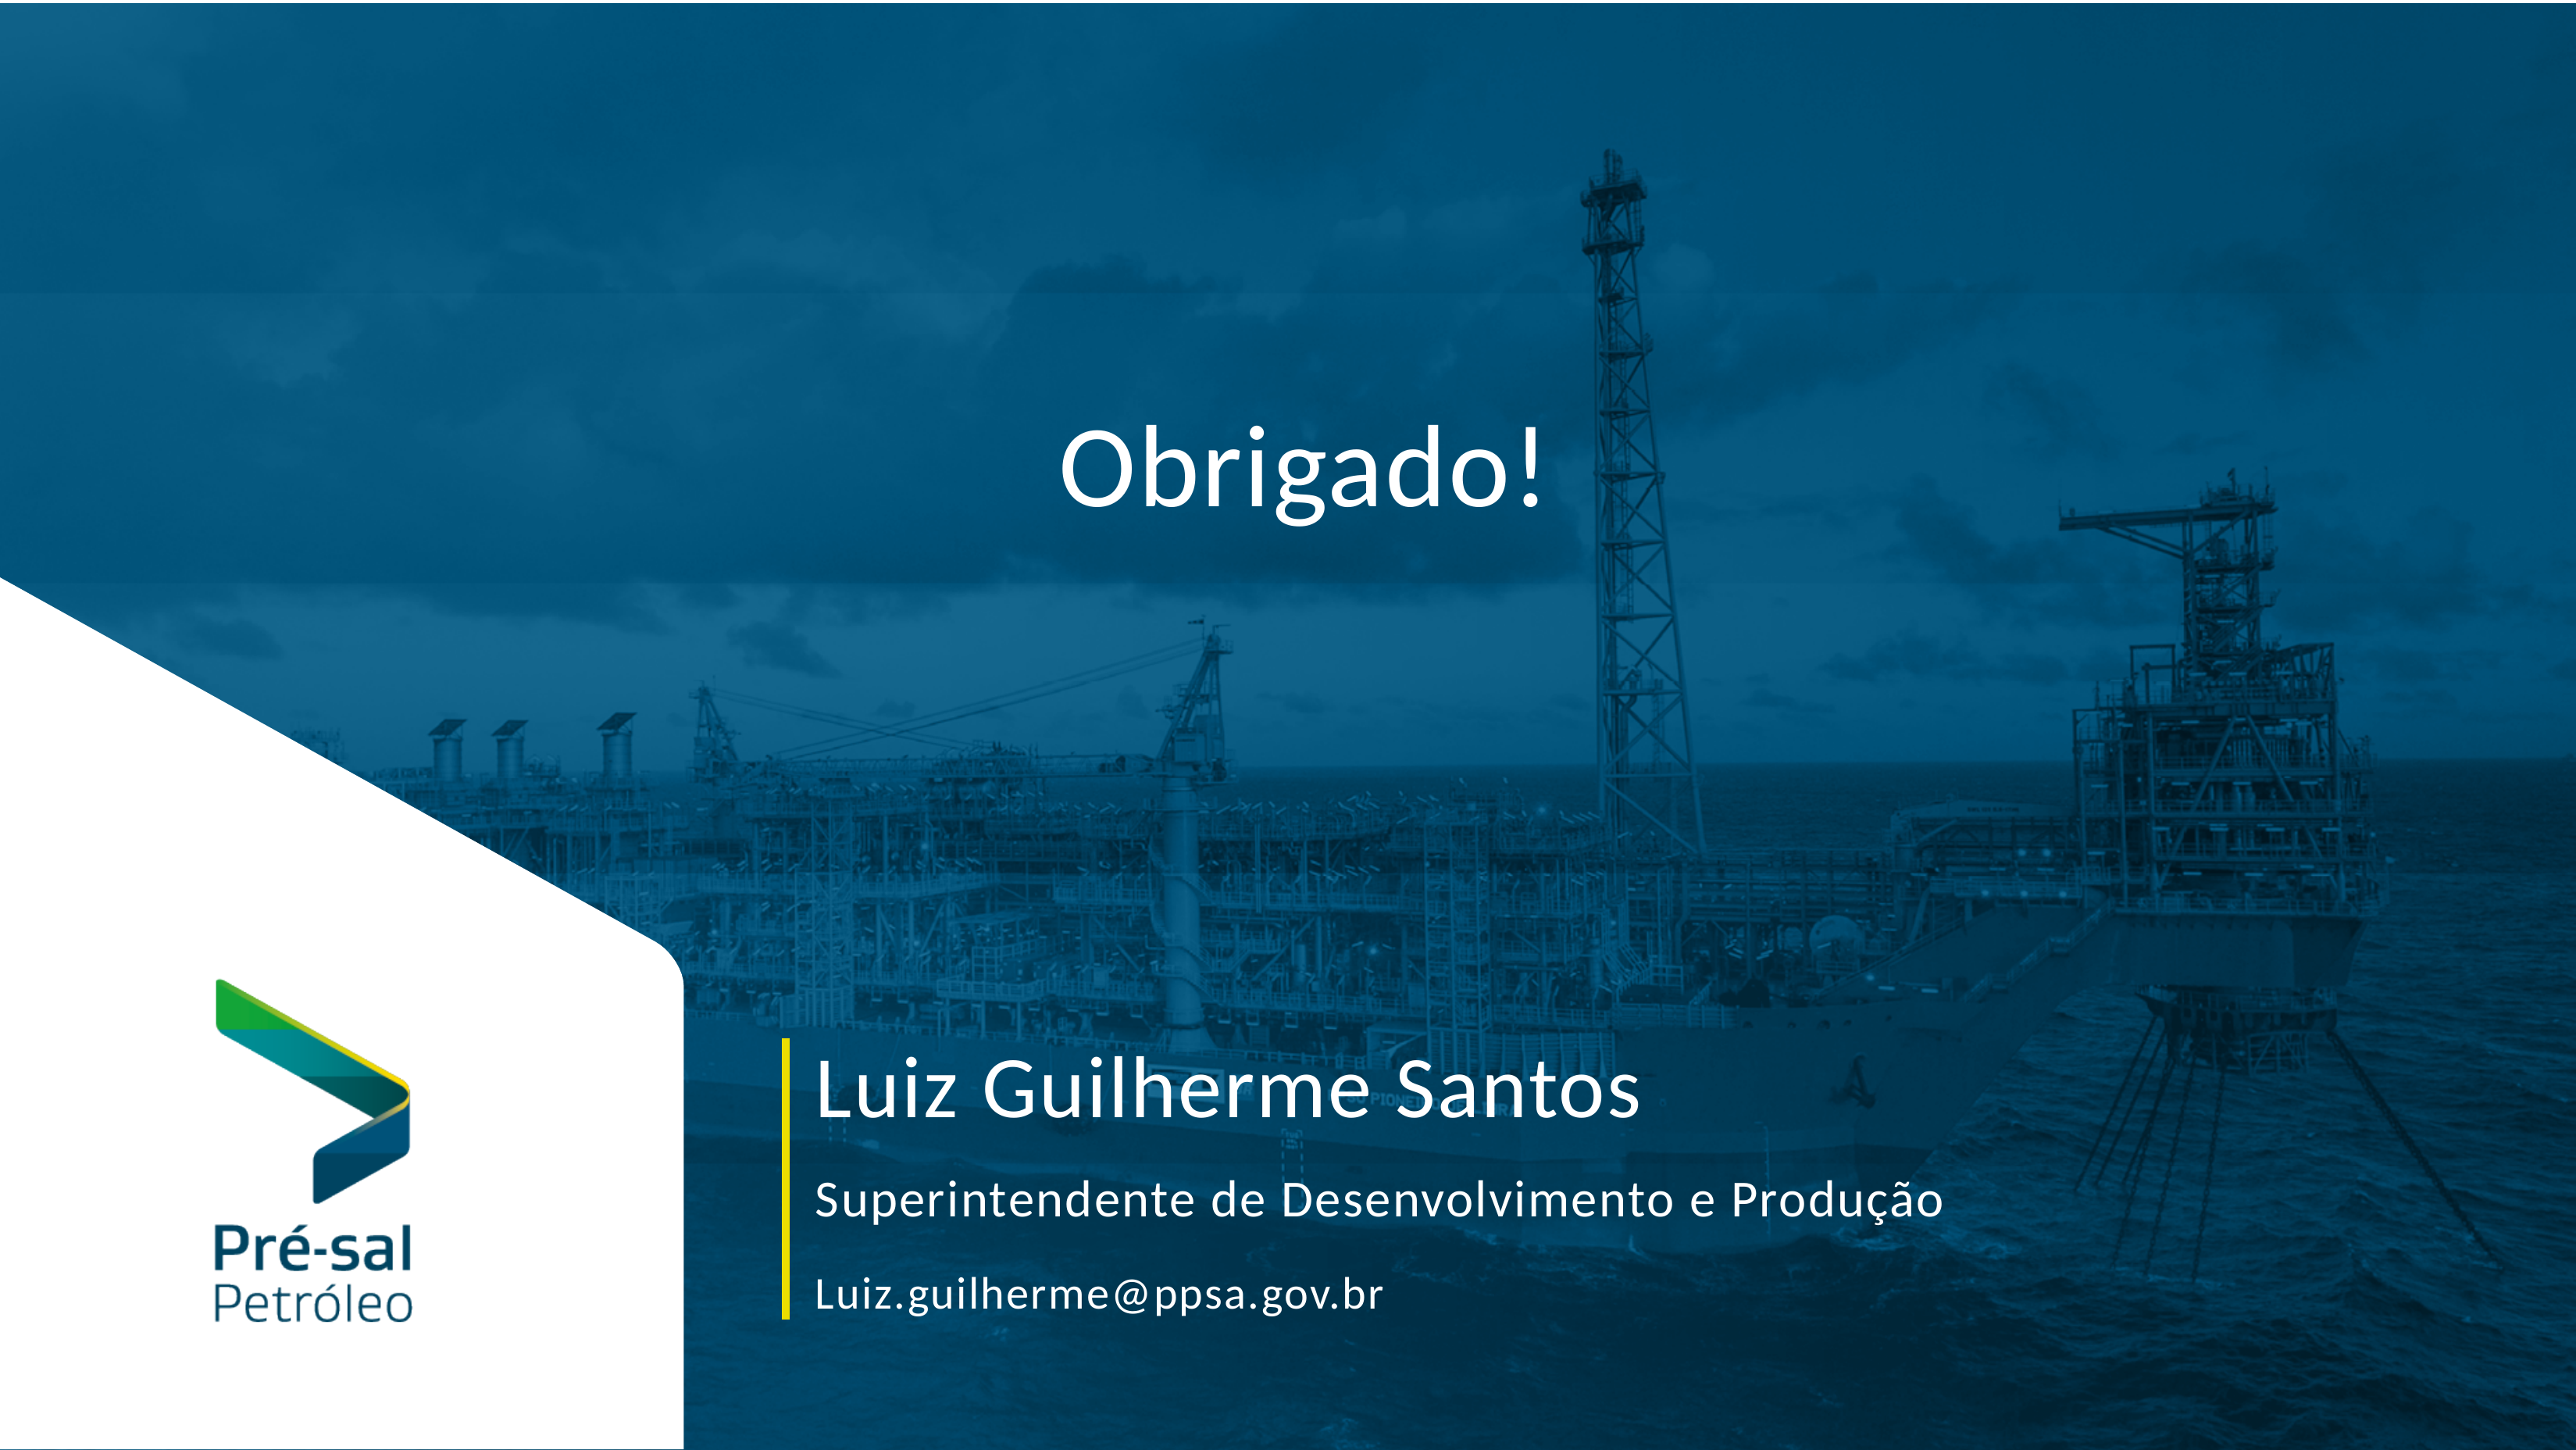

Obrigado!
Luiz Guilherme Santos
Superintendente de Desenvolvimento e Produção
Luiz.guilherme@ppsa.gov.br